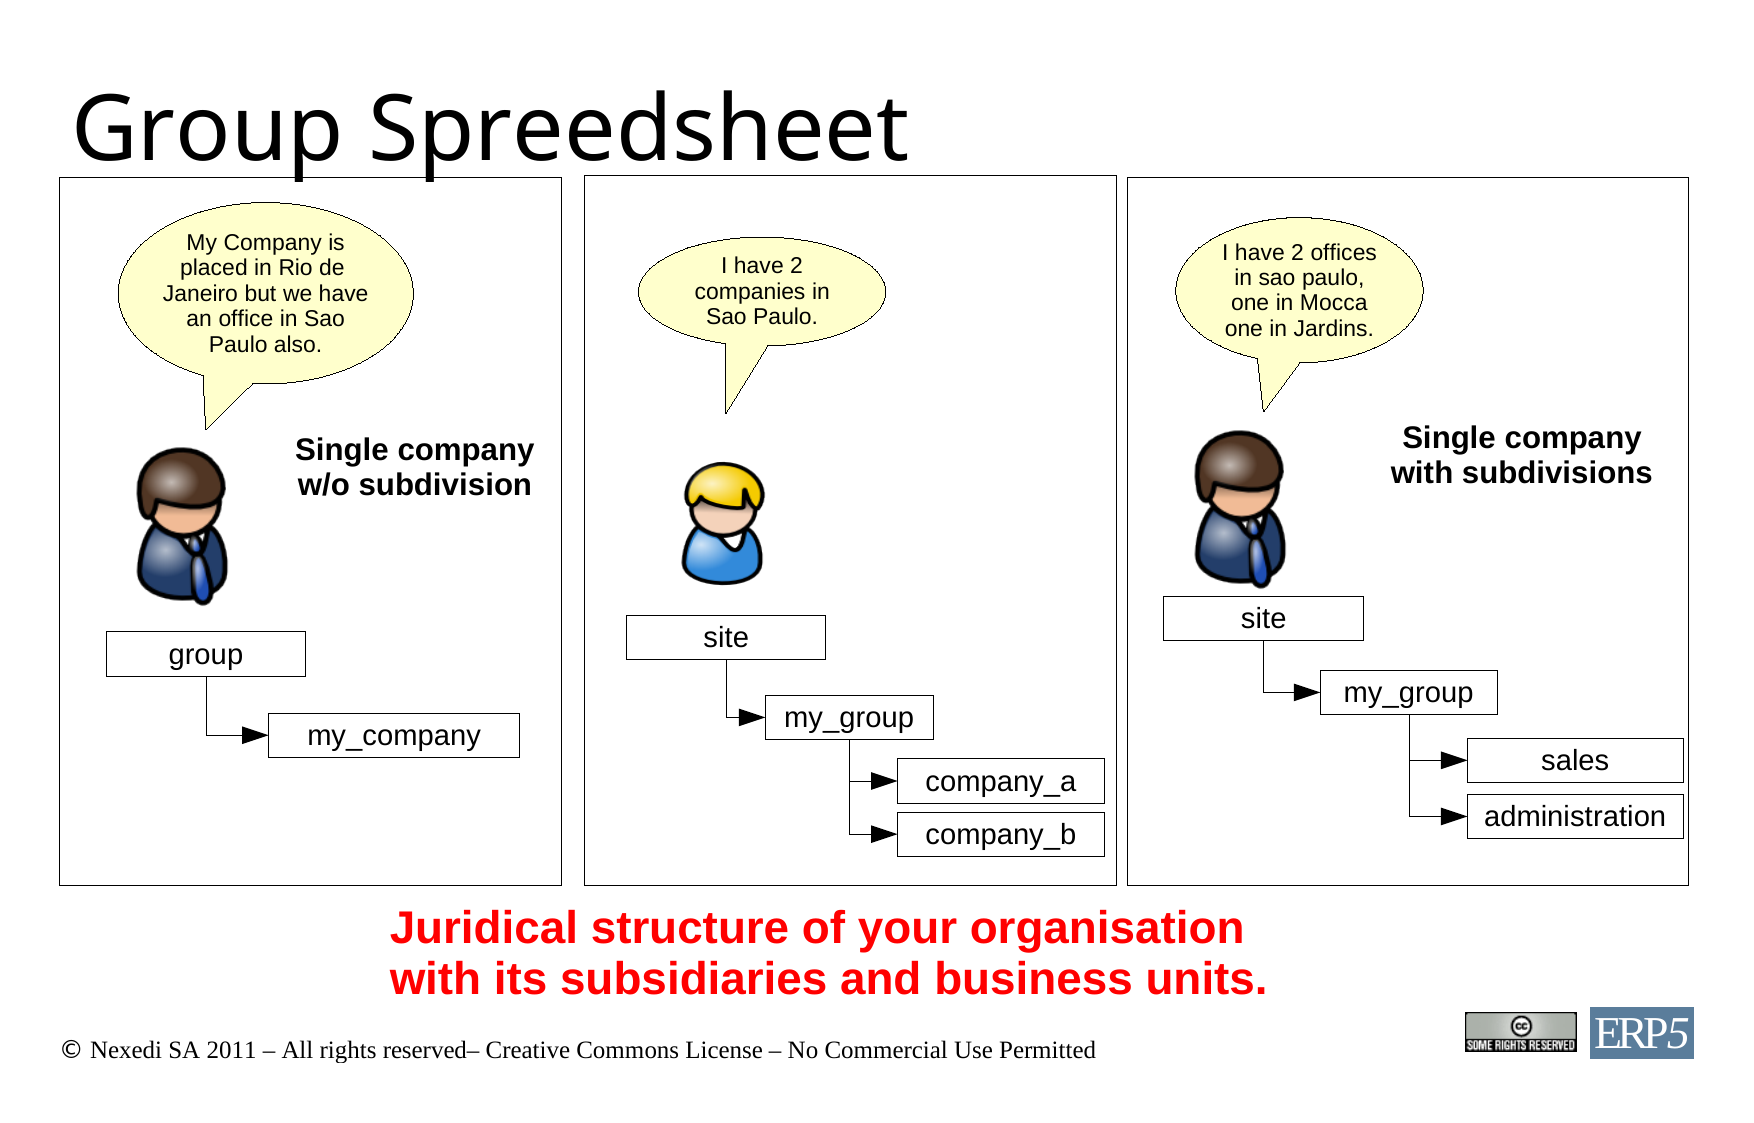

# Group Spreedsheet
My Company is placed in Rio de Janeiro but we have an office in Sao Paulo also.
I have 2 offices in sao paulo, one in Mocca one in Jardins.
I have 2 companies in Sao Paulo.
Single company
with subdivisions
Single company
w/o subdivision
site
site
group
my_group
my_group
my_company
sales
company_a
administration
company_b
Juridical structure of your organisation
with its subsidiaries and business units.